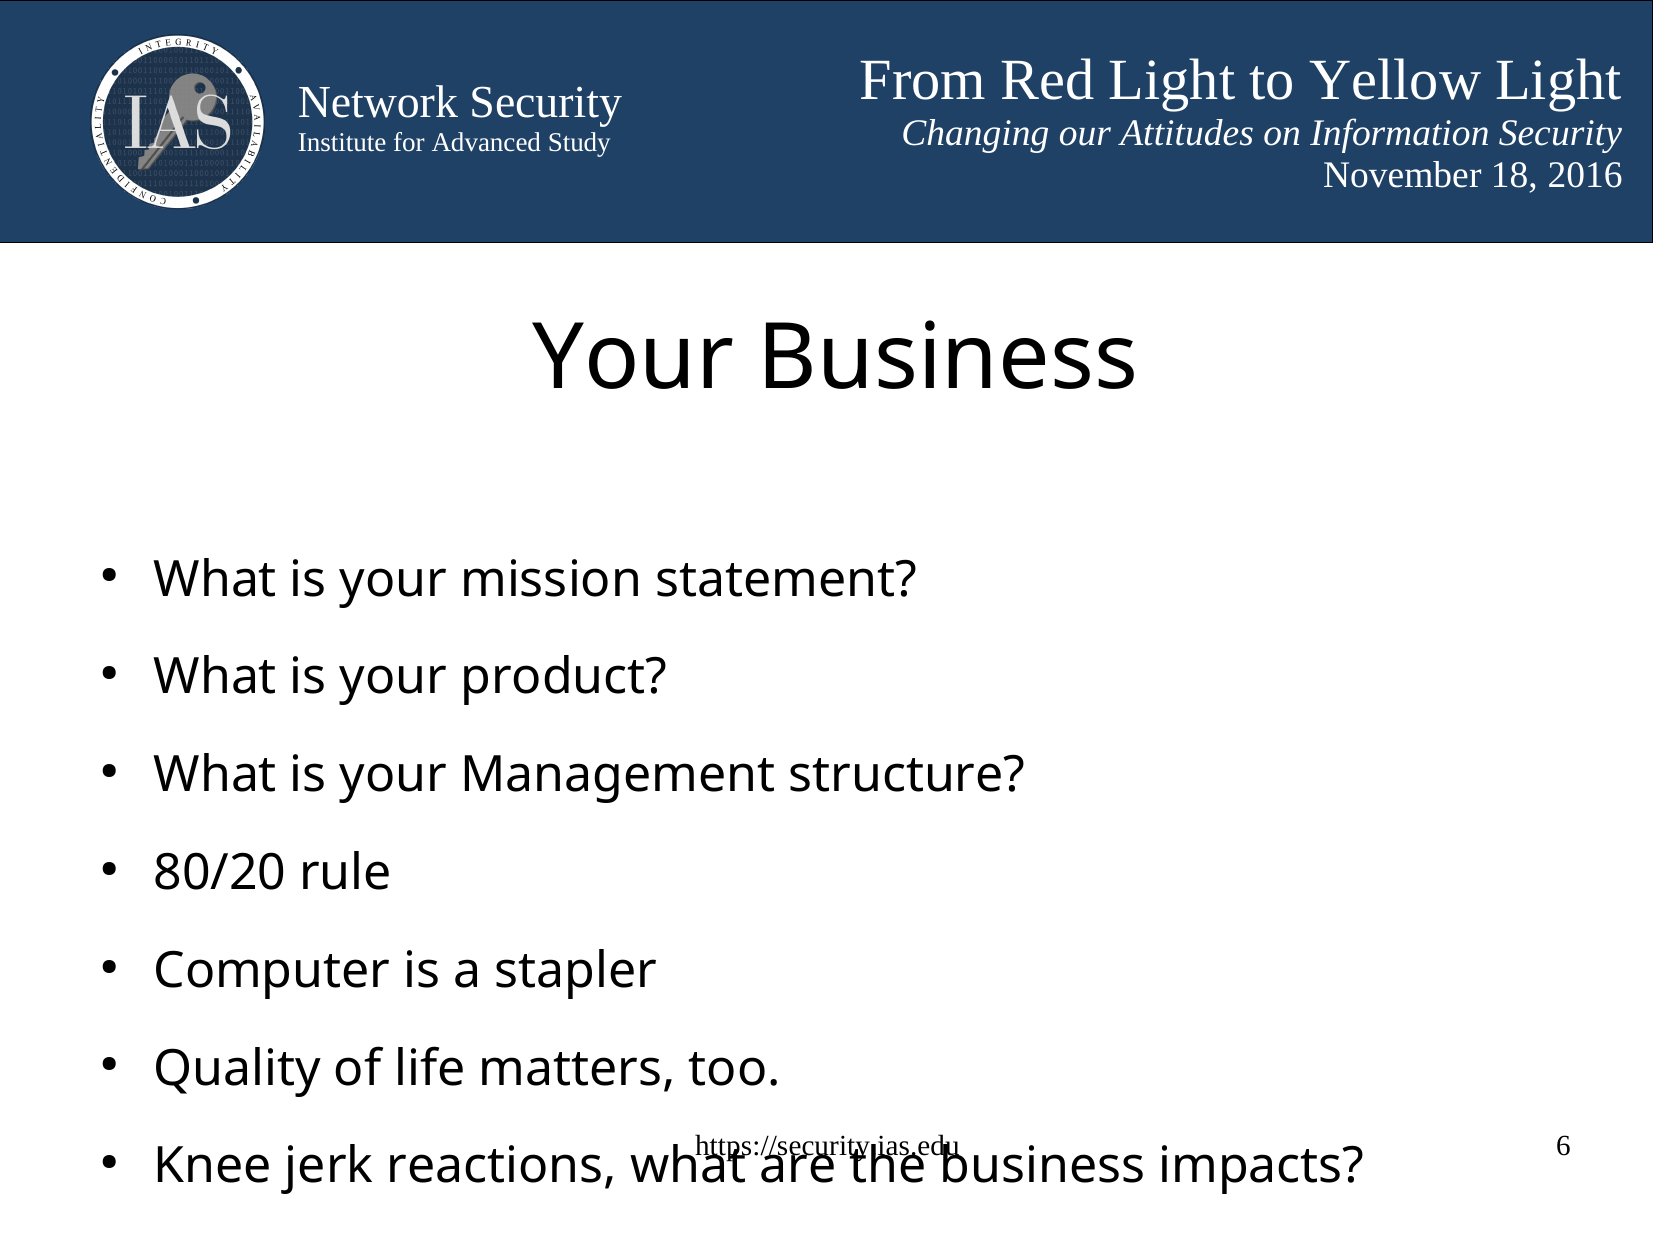

# Your Business
What is your mission statement?
What is your product?
What is your Management structure?
80/20 rule
Computer is a stapler
Quality of life matters, too.
Knee jerk reactions, what are the business impacts?
6